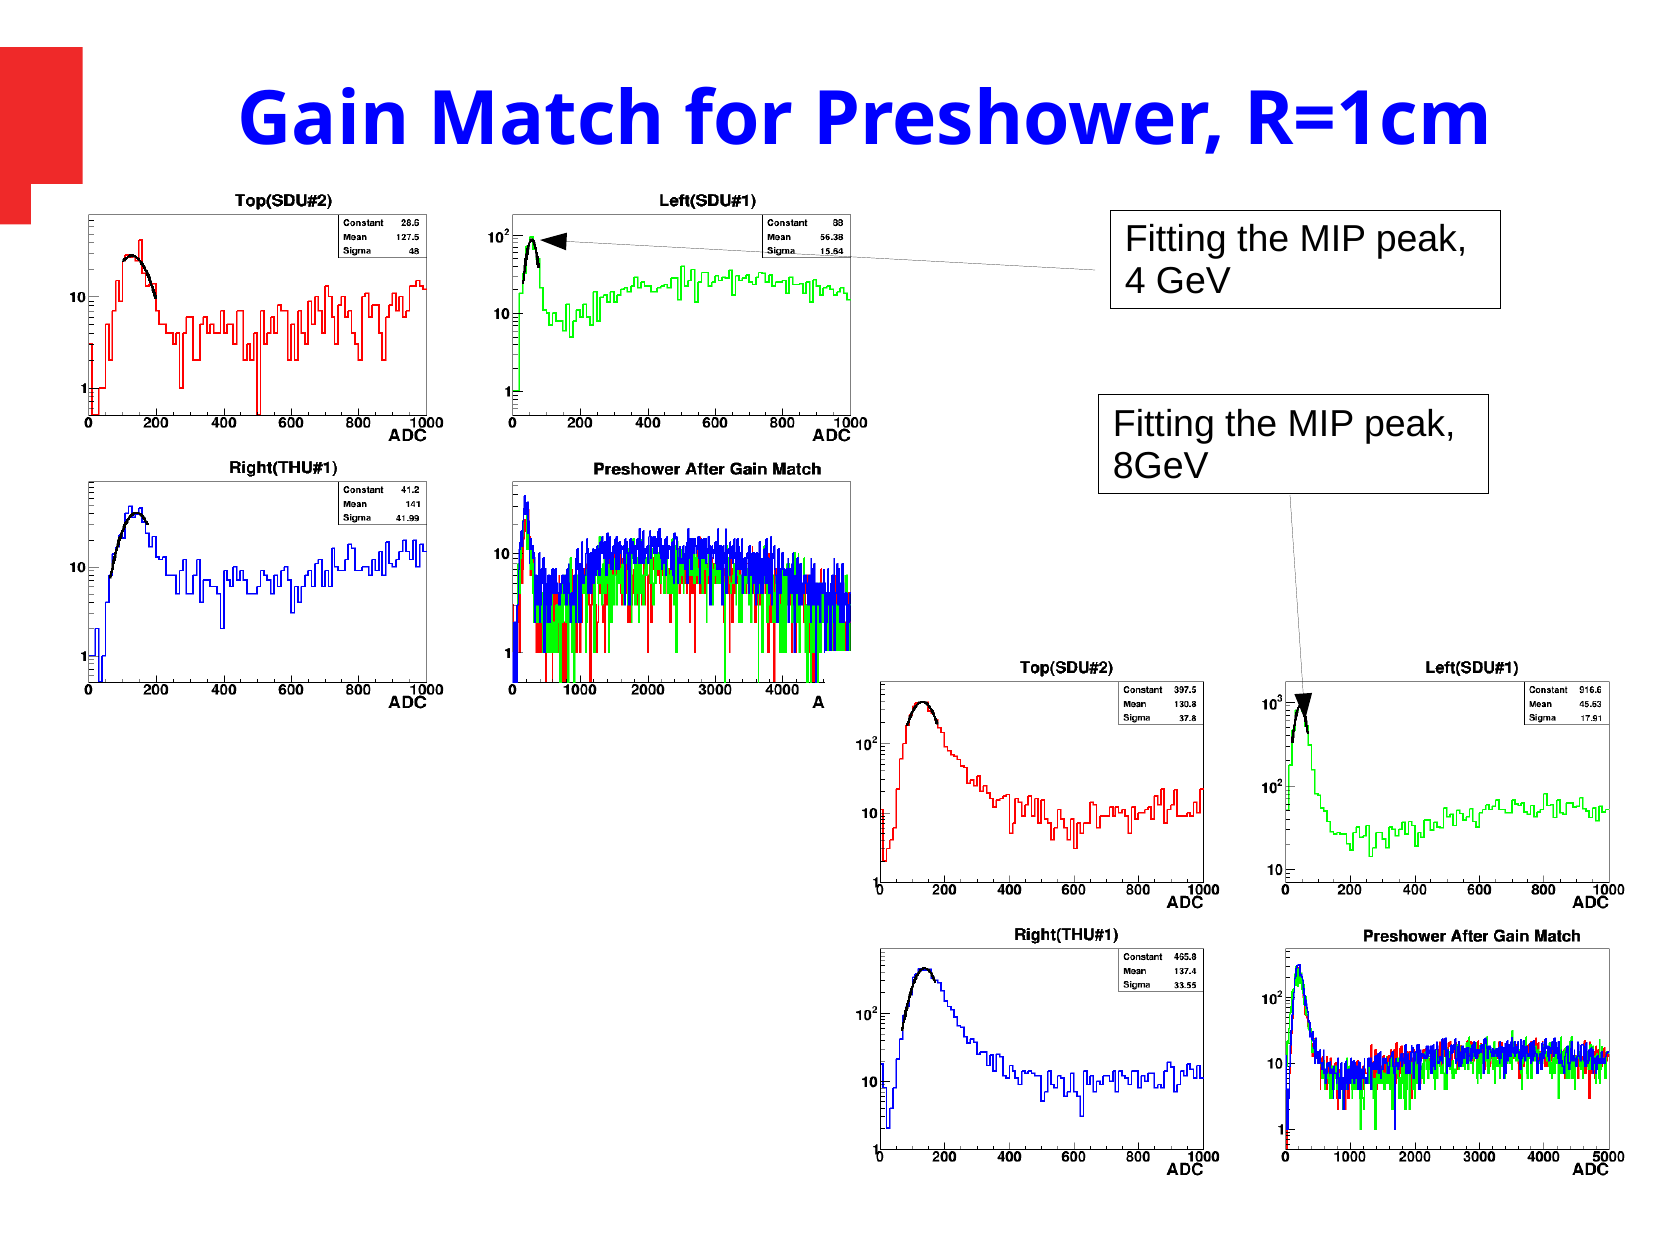

# Gain Match for Preshower, R=1cm
Fitting the MIP peak, 4 GeV
Fitting the MIP peak, 8GeV
14